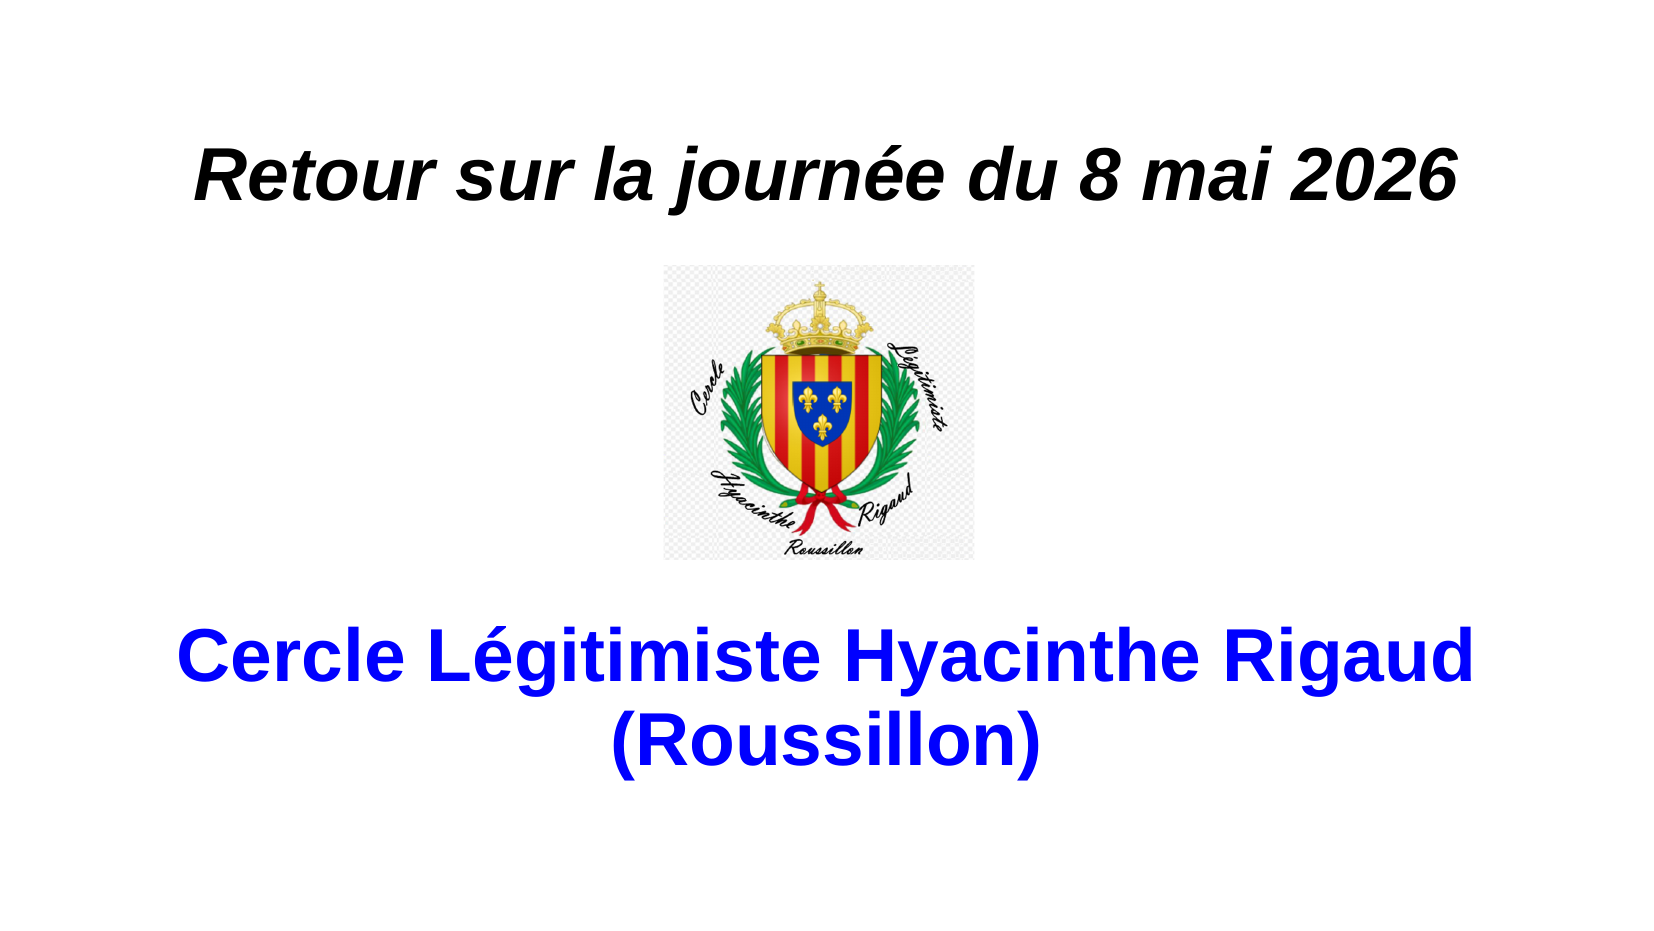

# Retour sur la journée du 8 mai 2026
Cercle Légitimiste Hyacinthe Rigaud (Roussillon)